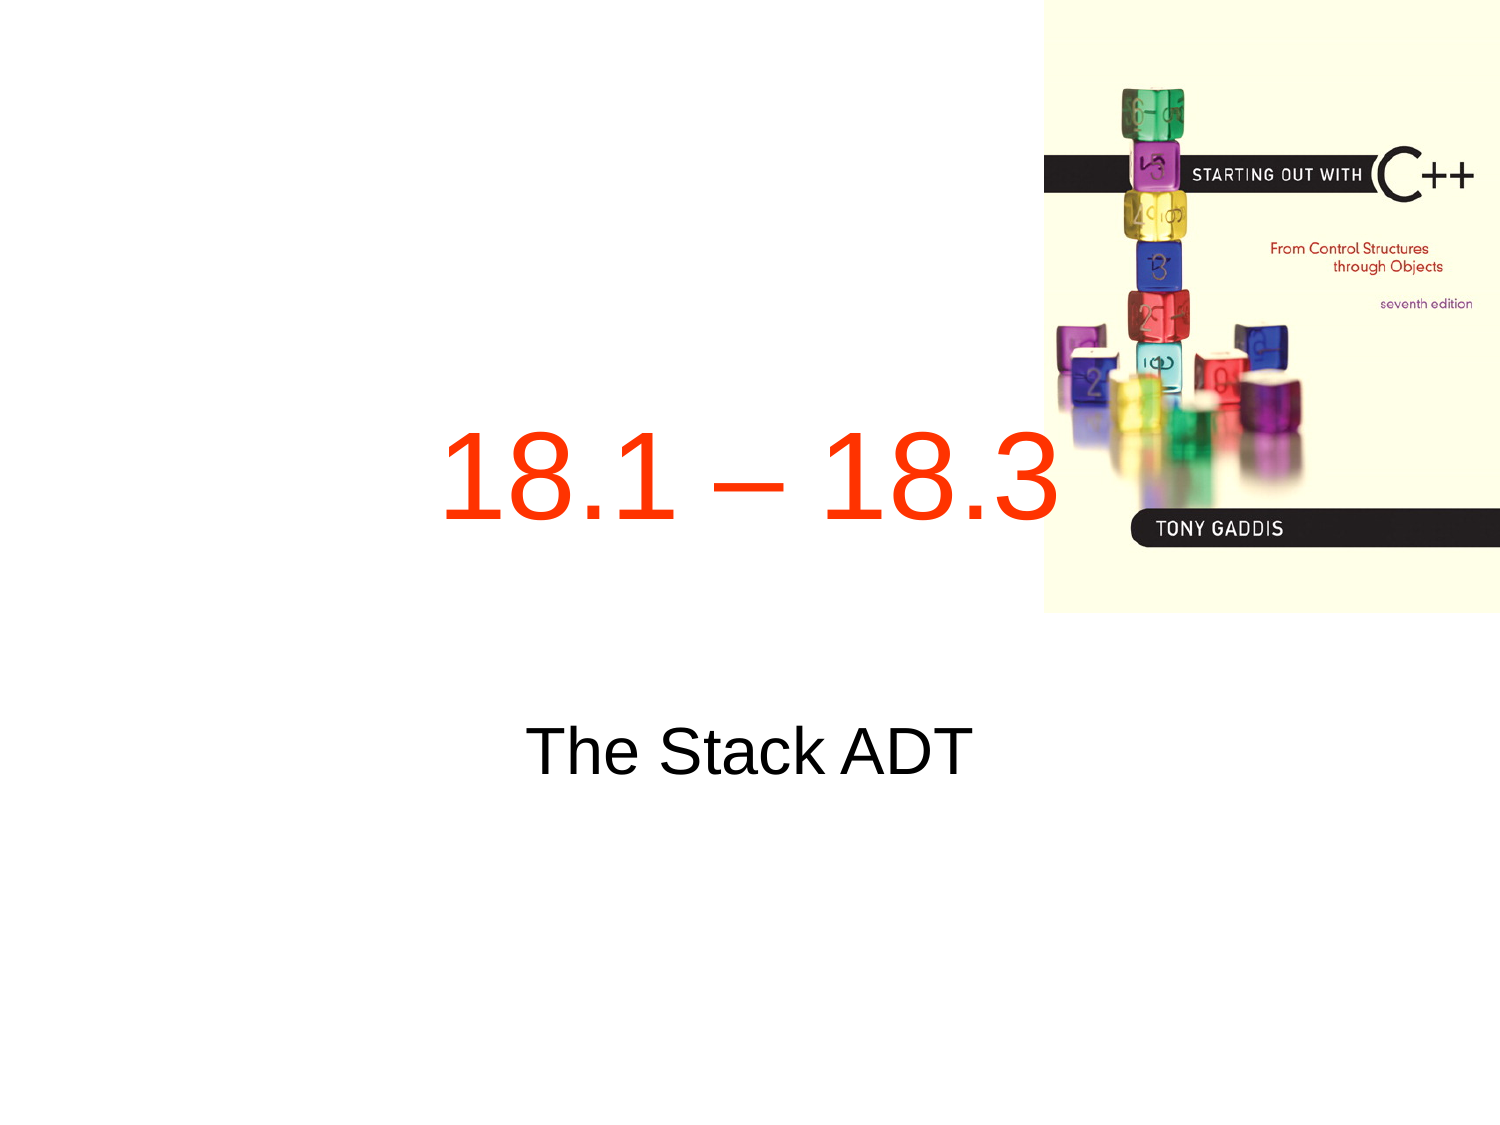

# 18.1 – 18.3
The Stack ADT